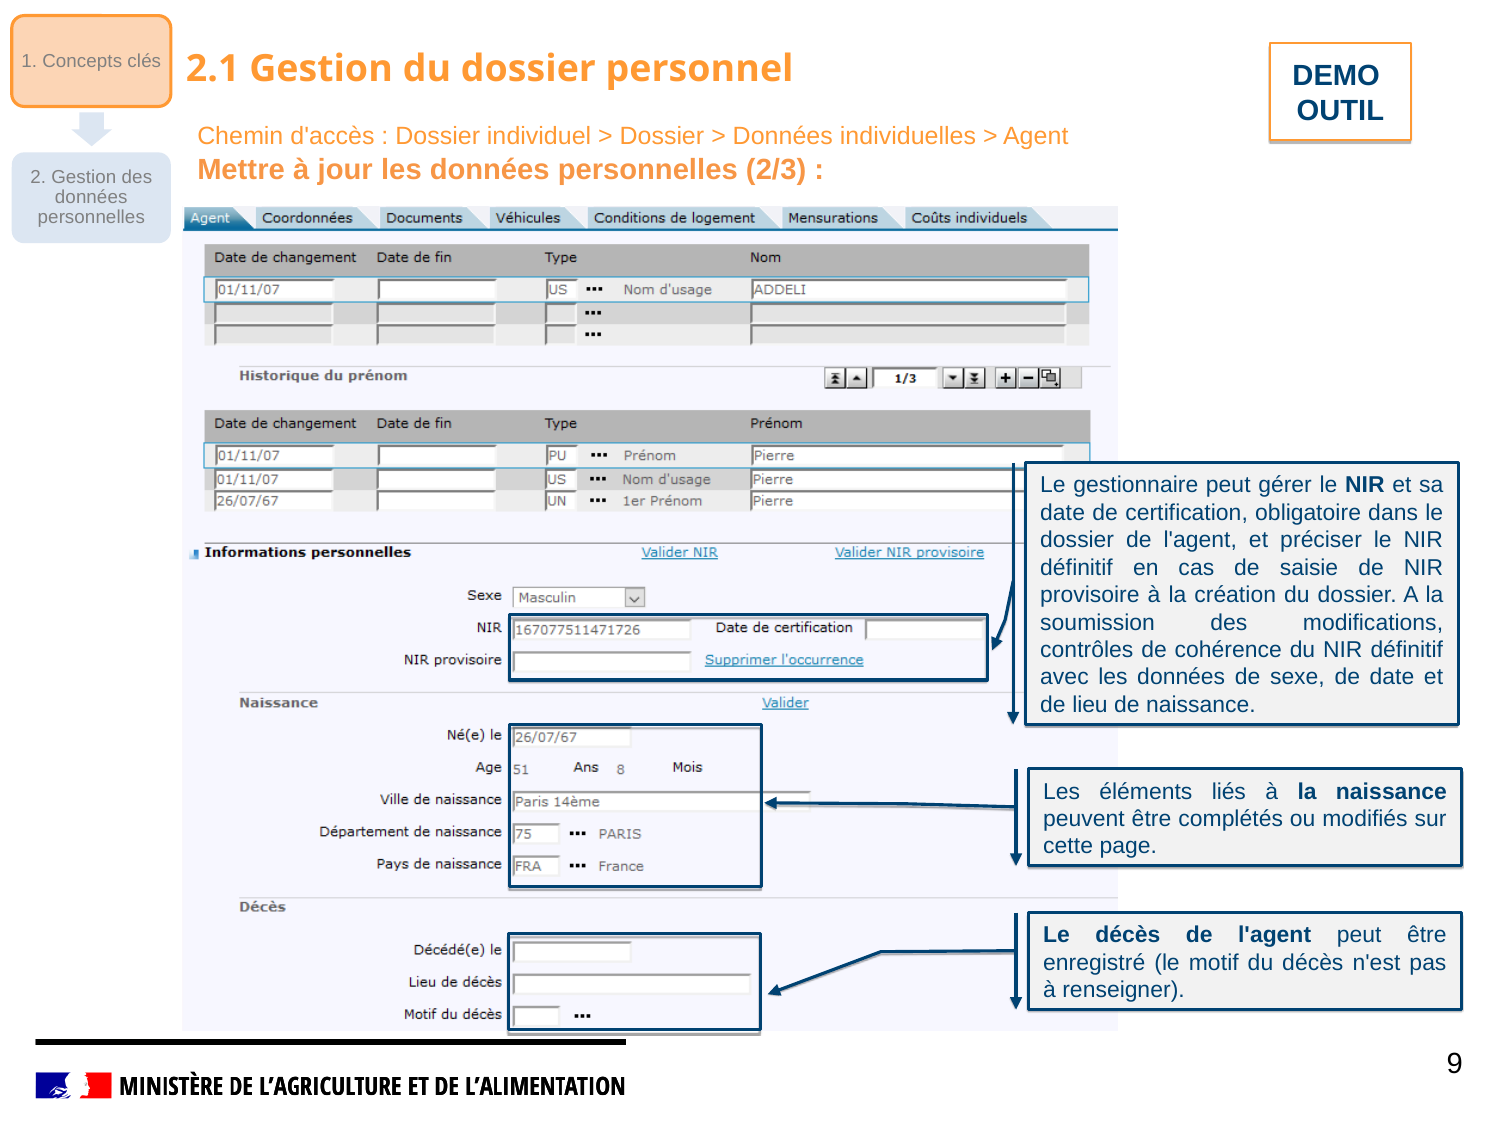

1. Concepts clés
2.1 Gestion du dossier personnel
DEMO
OUTIL
Chemin d'accès : Dossier individuel > Dossier > Données individuelles > Agent
Mettre à jour les données personnelles (2/3) :
2. Gestion des données personnelles
Le gestionnaire peut gérer le NIR et sa date de certification, obligatoire dans le dossier de l'agent, et préciser le NIR définitif en cas de saisie de NIR provisoire à la création du dossier. A la soumission des modifications, contrôles de cohérence du NIR définitif avec les données de sexe, de date et de lieu de naissance.
Les éléments liés à la naissance peuvent être complétés ou modifiés sur cette page.
Le décès de l'agent peut être enregistré (le motif du décès n'est pas à renseigner).